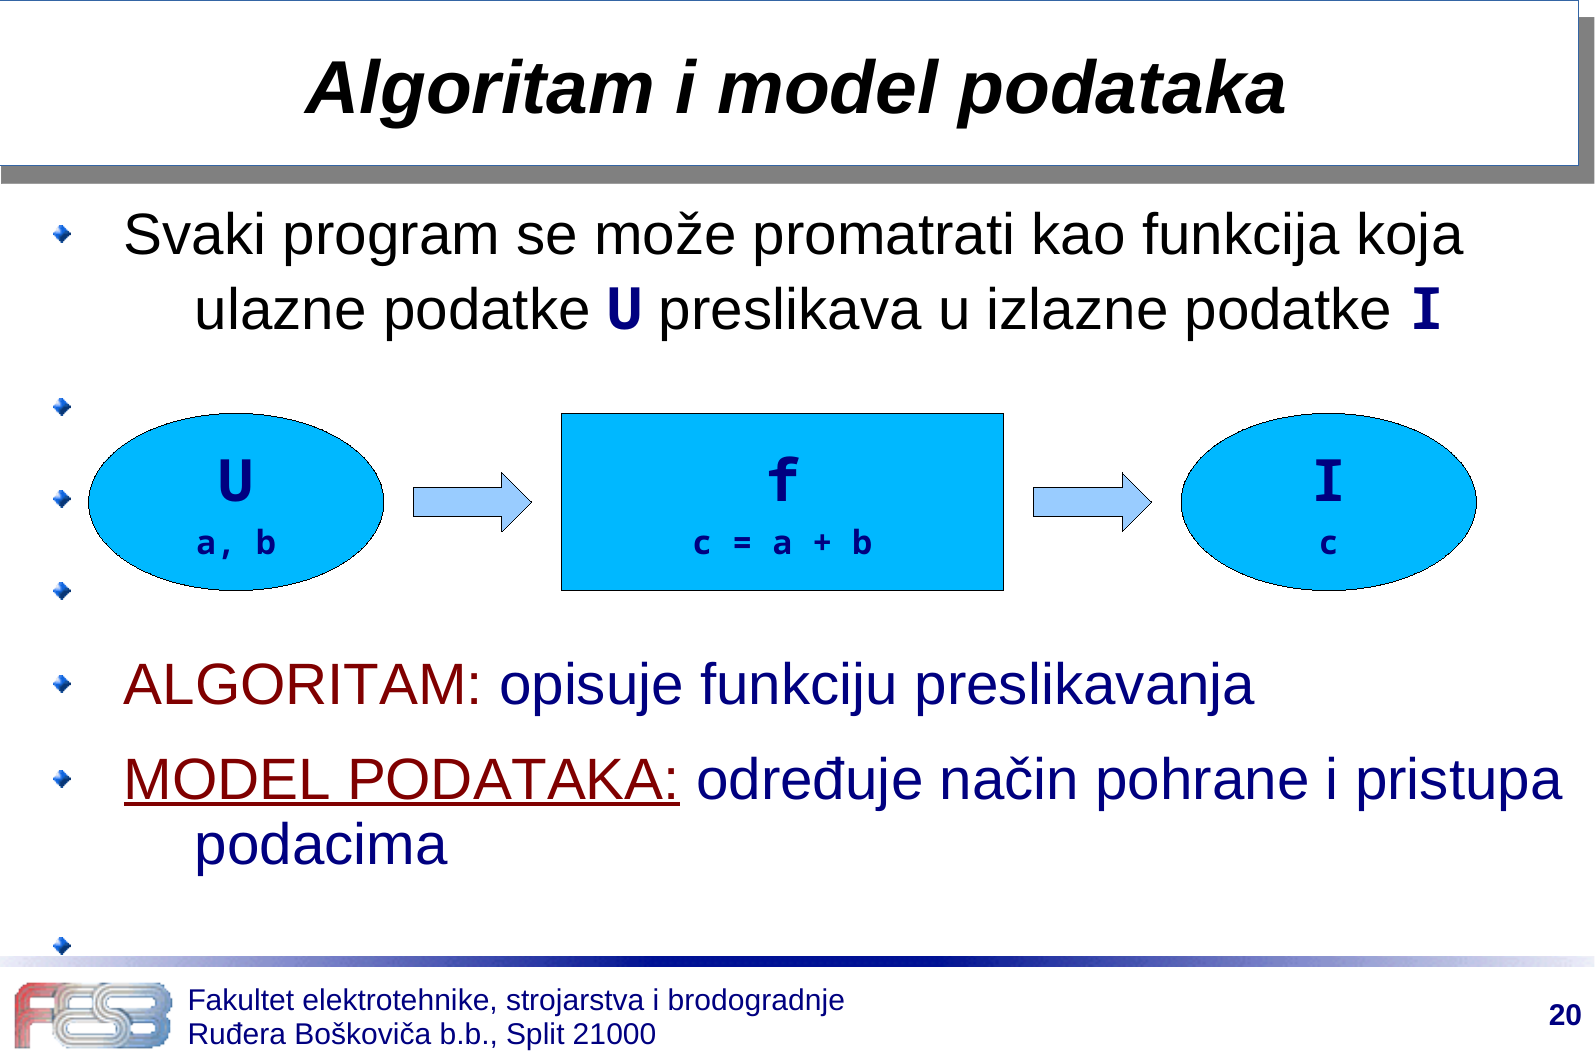

# Algoritam i model podataka
Svaki program se može promatrati kao funkcija koja ulazne podatke U preslikava u izlazne podatke I
ALGORITAM: opisuje funkciju preslikavanja
MODEL PODATAKA: određuje način pohrane i pristupa podacima
U
a, b
f
c = a + b
I
c